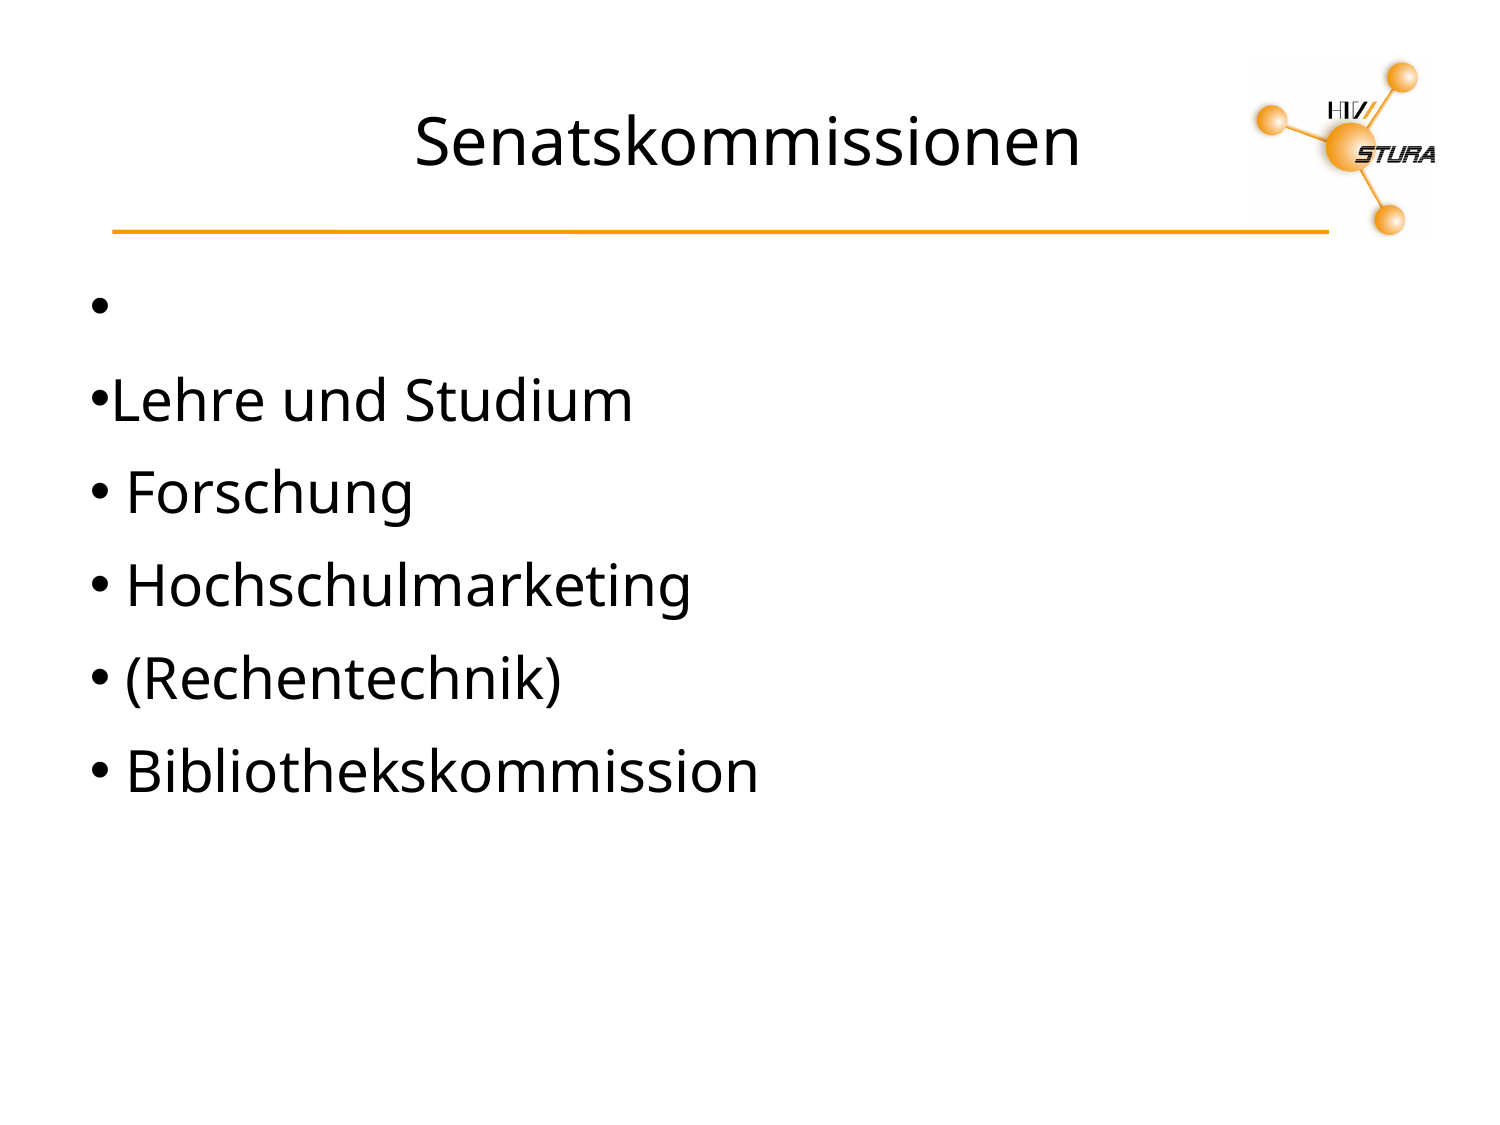

# Senatskommissionen
Lehre und Studium
 Forschung
 Hochschulmarketing
 (Rechentechnik)
 Bibliothekskommission